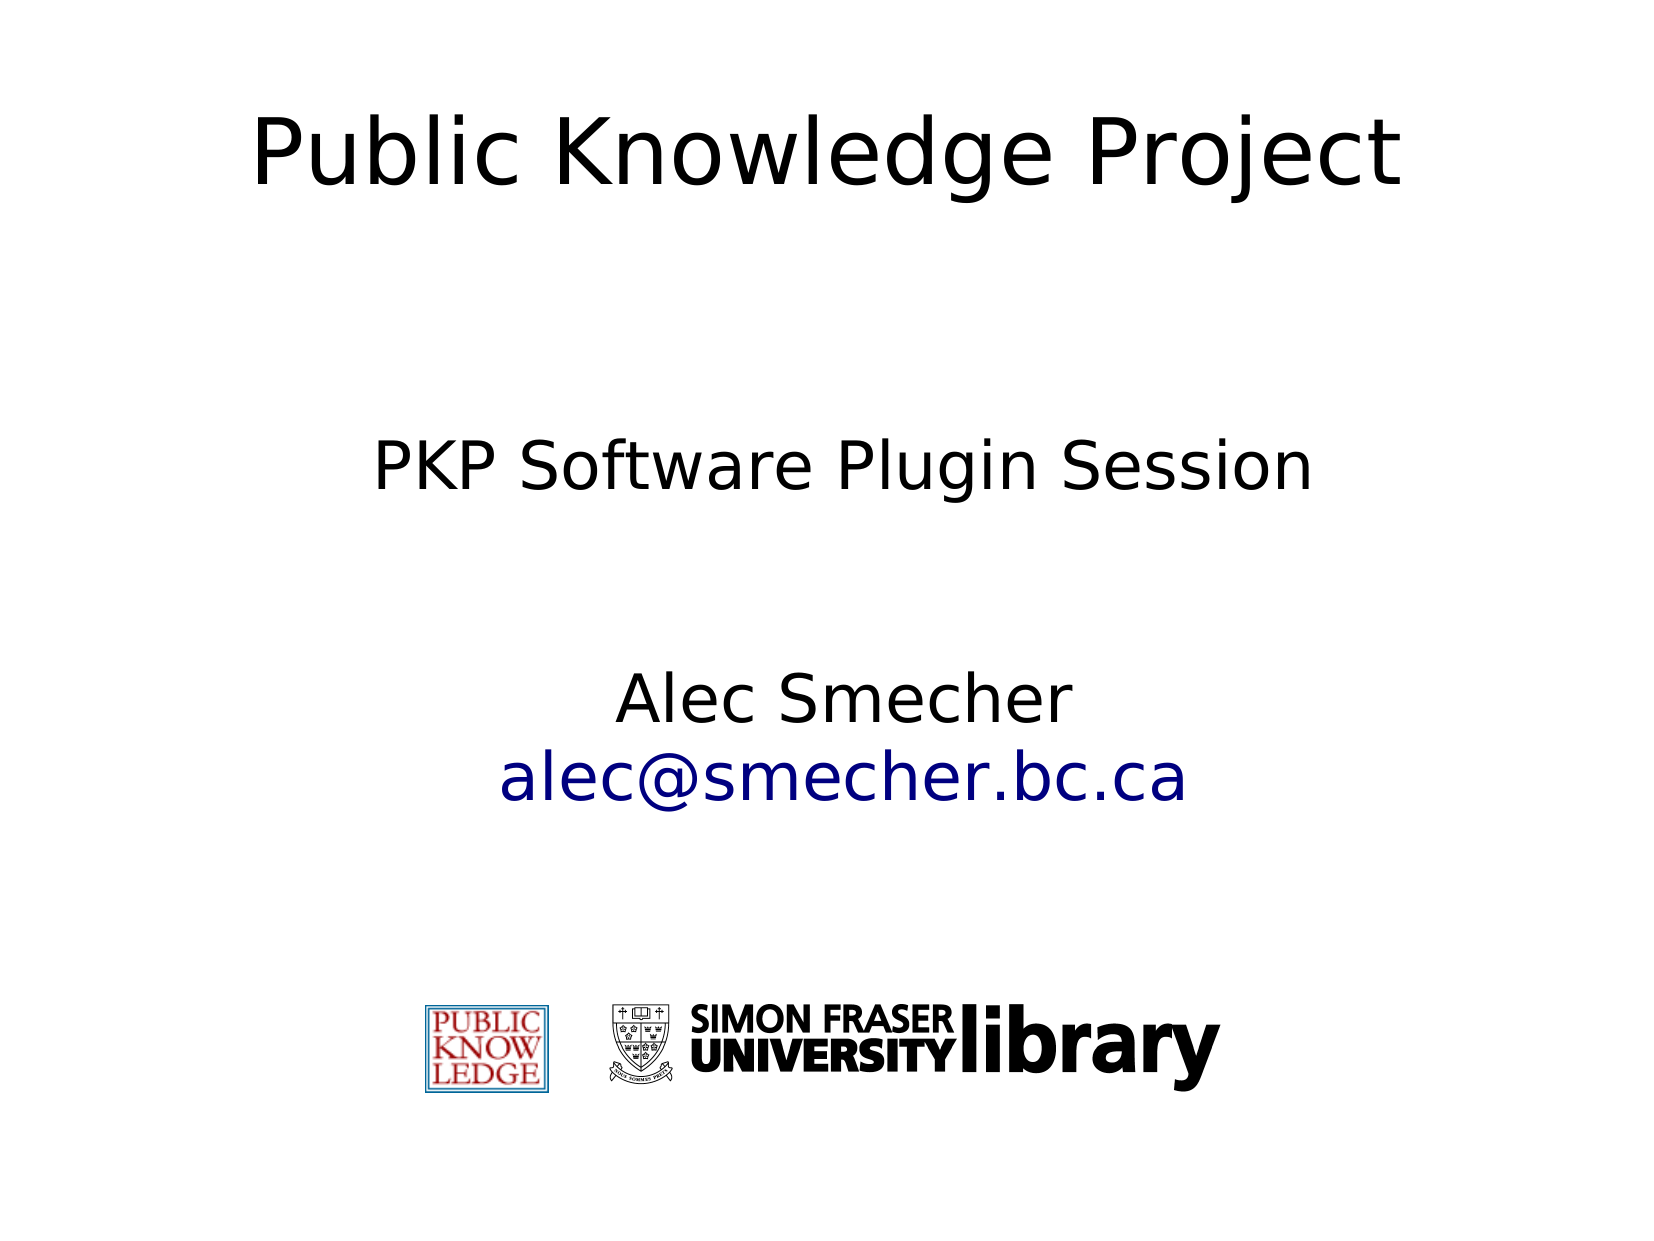

# Public Knowledge Project
PKP Software Plugin Session
Alec Smecher
alec@smecher.bc.ca